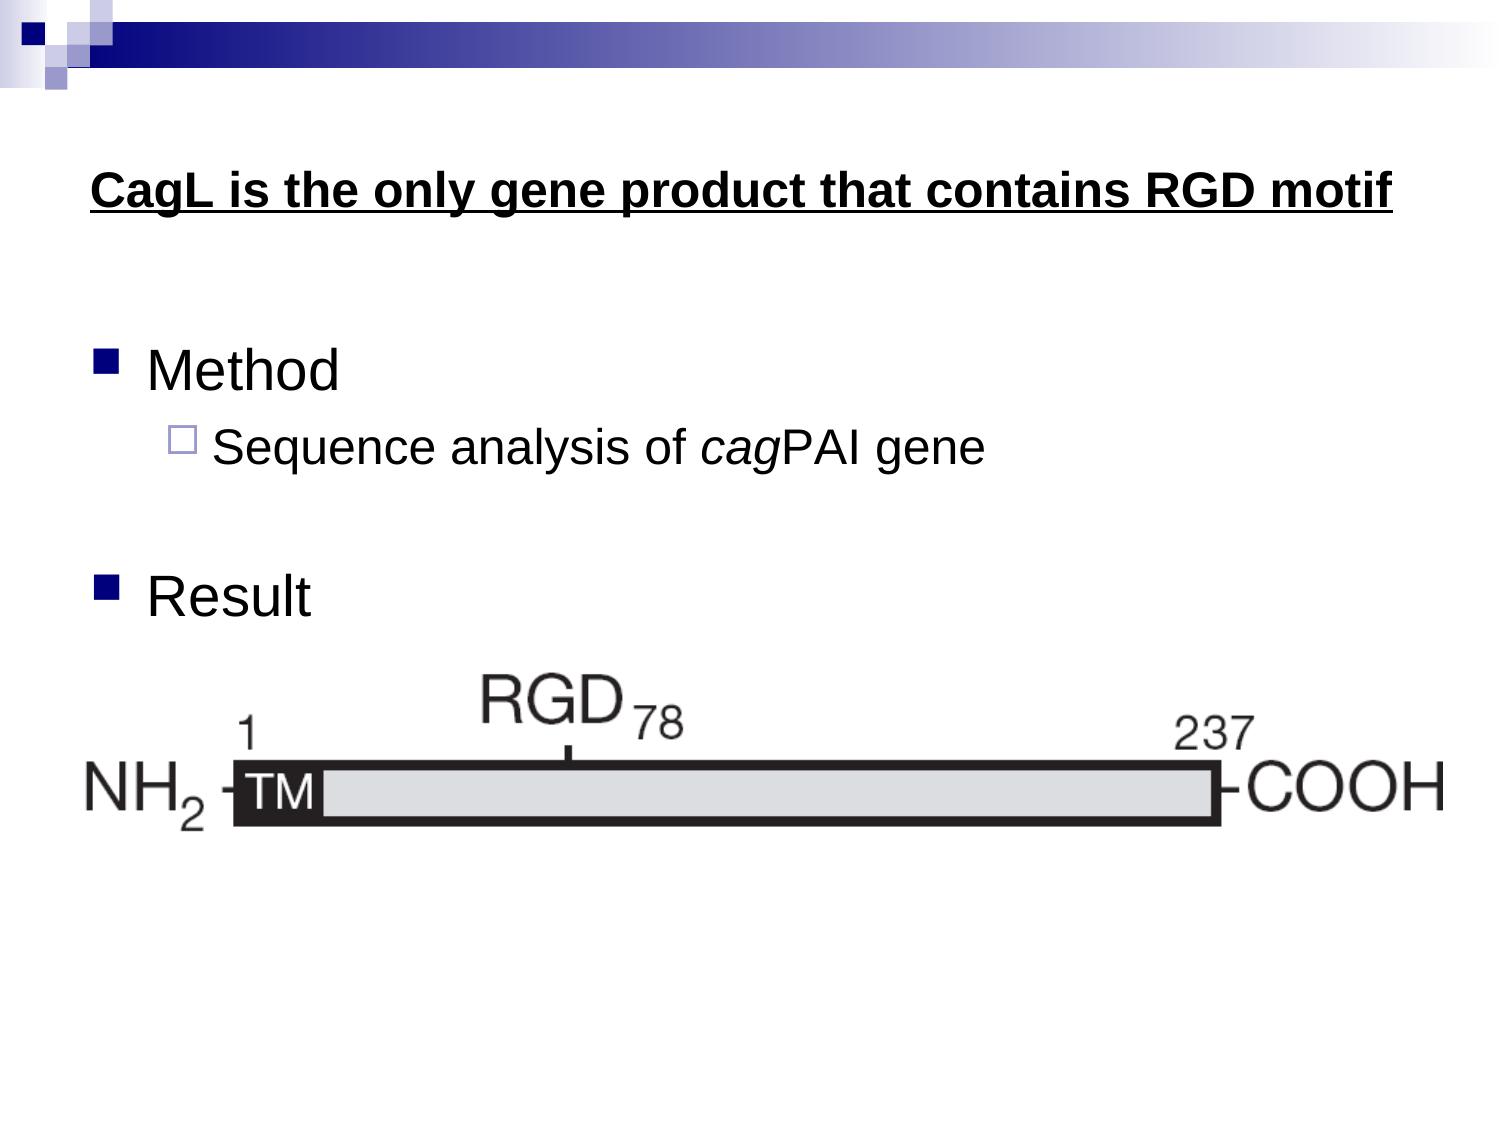

# CagL is the only gene product that contains RGD motif
Method
Sequence analysis of cagPAI gene
Result